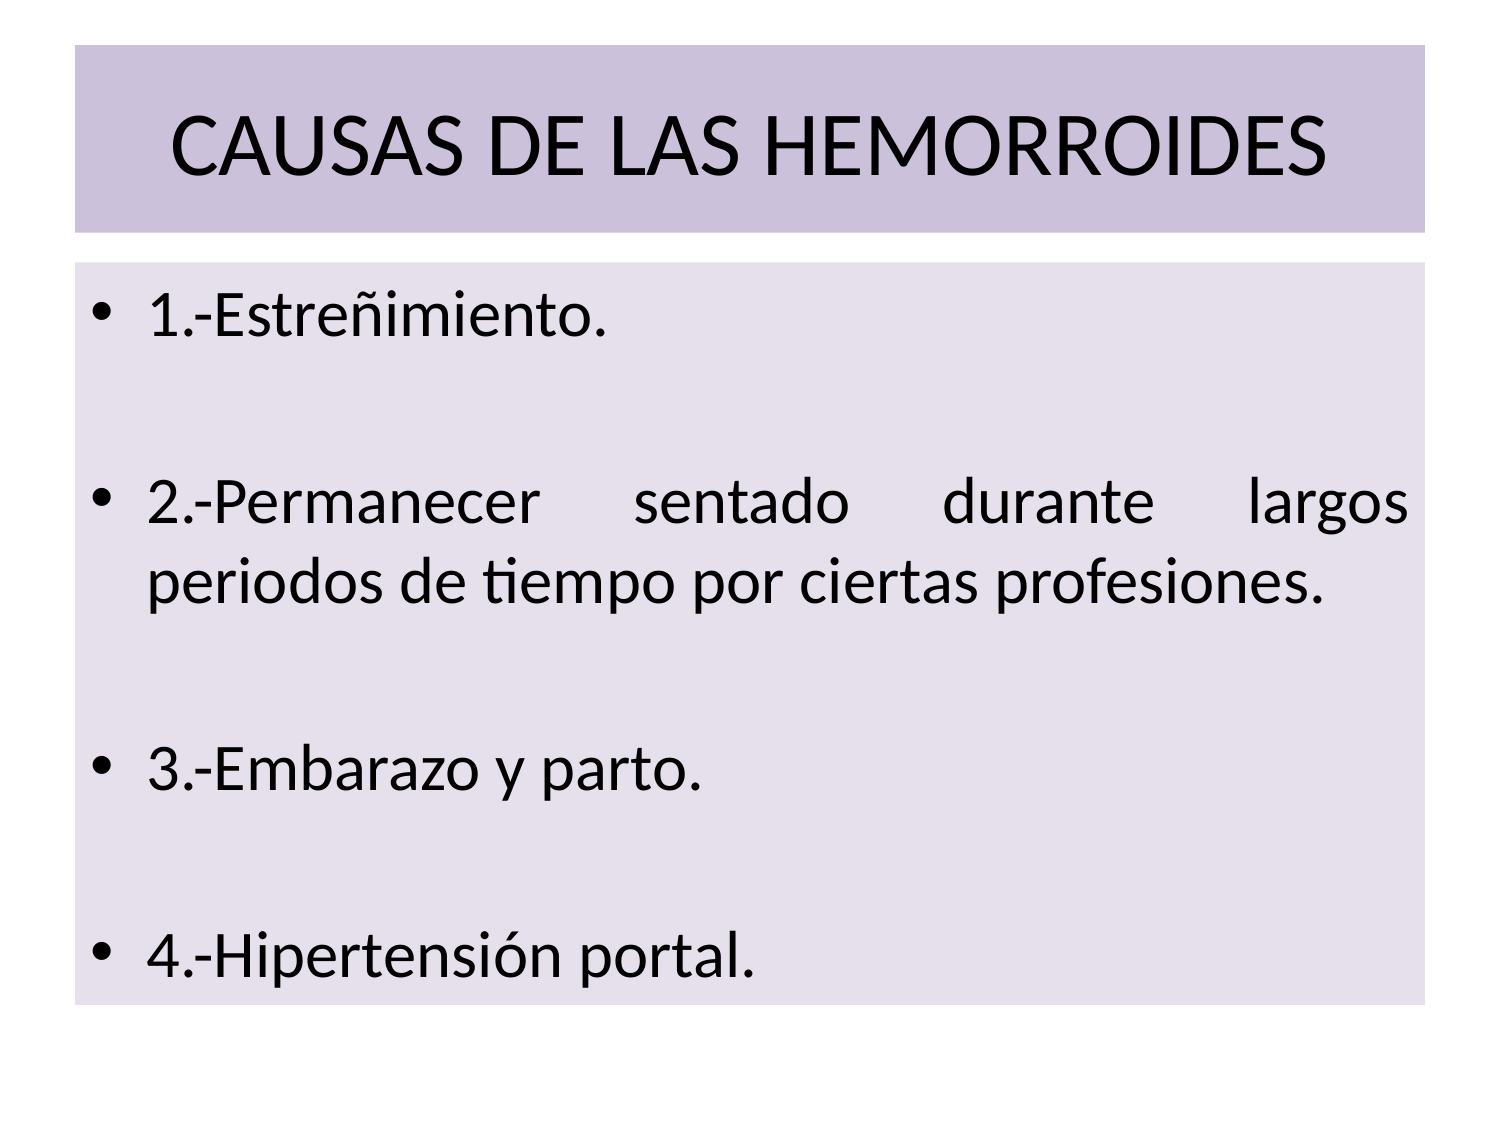

# CAUSAS DE LAS HEMORROIDES
1.-Estreñimiento.
2.-Permanecer sentado durante largos periodos de tiempo por ciertas profesiones.
3.-Embarazo y parto.
4.-Hipertensión portal.